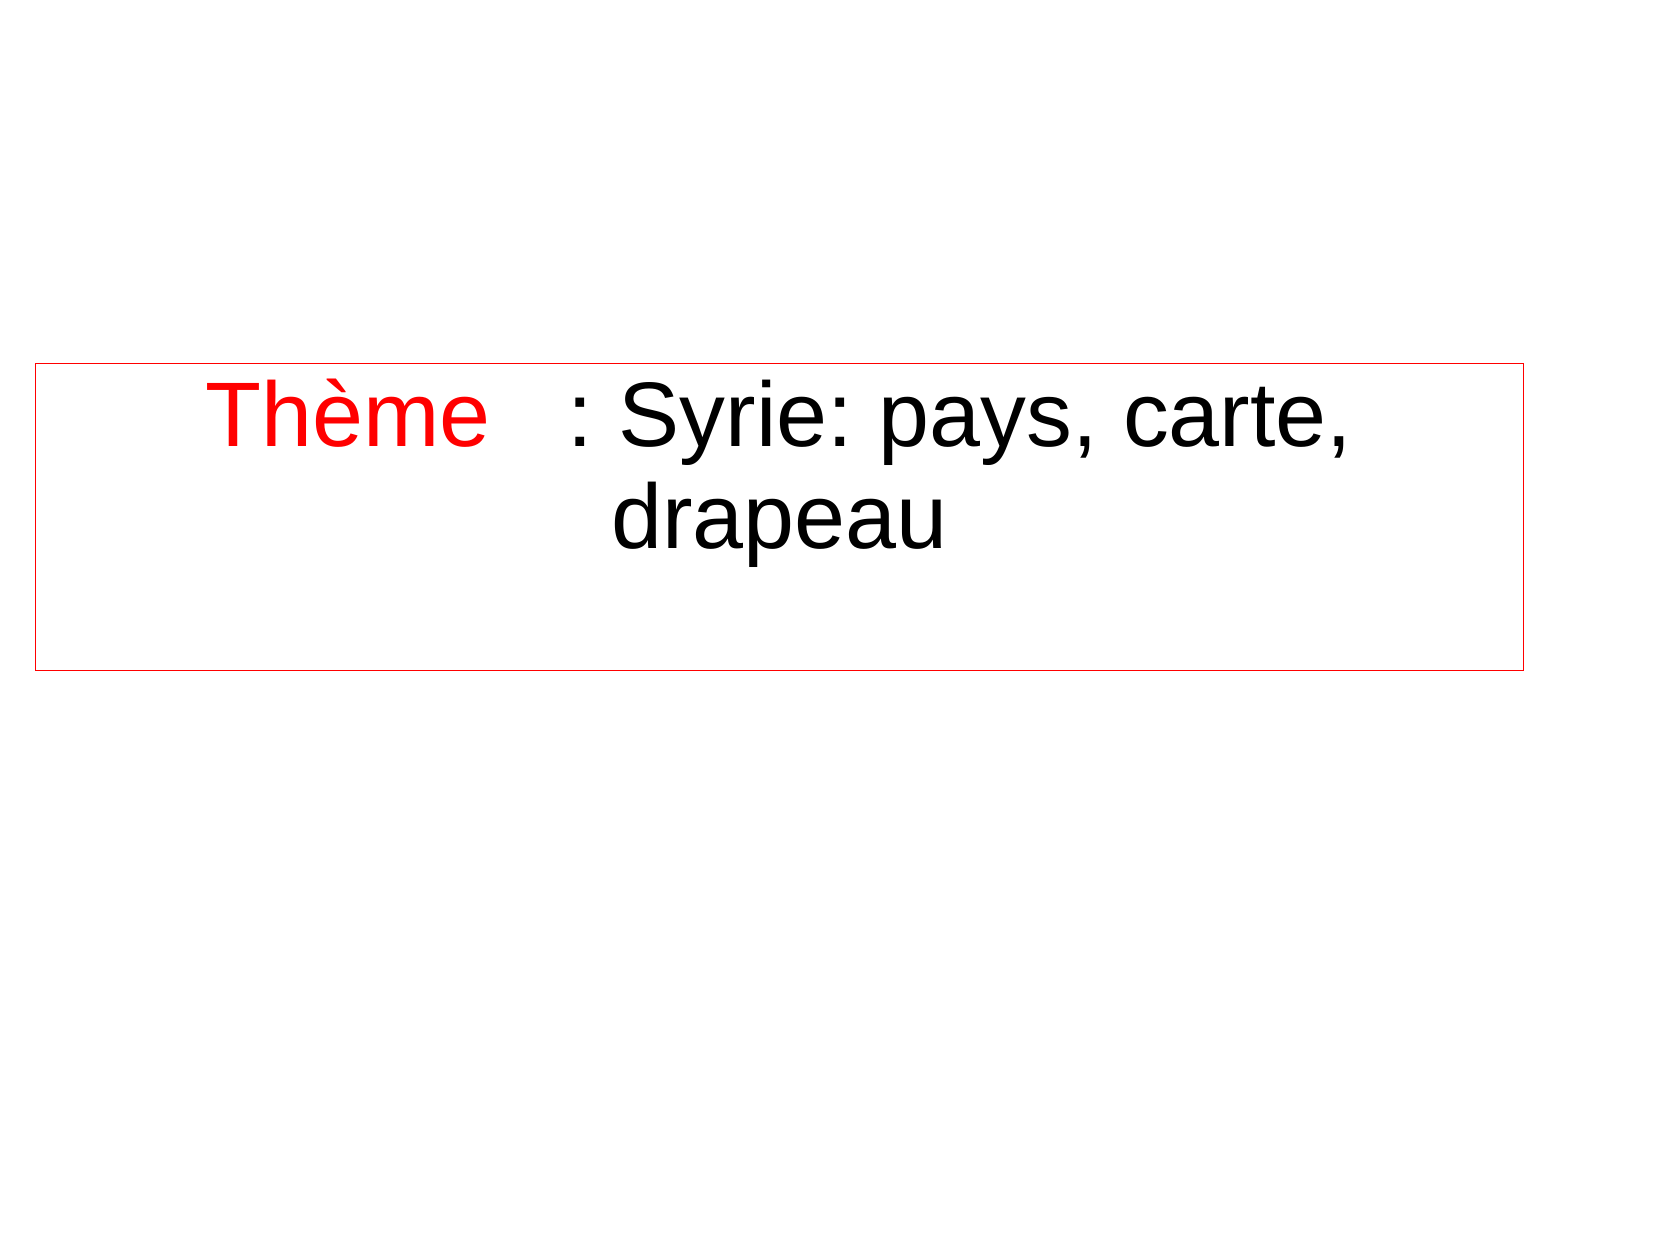

# Thème  : Syrie: pays, carte, drapeau